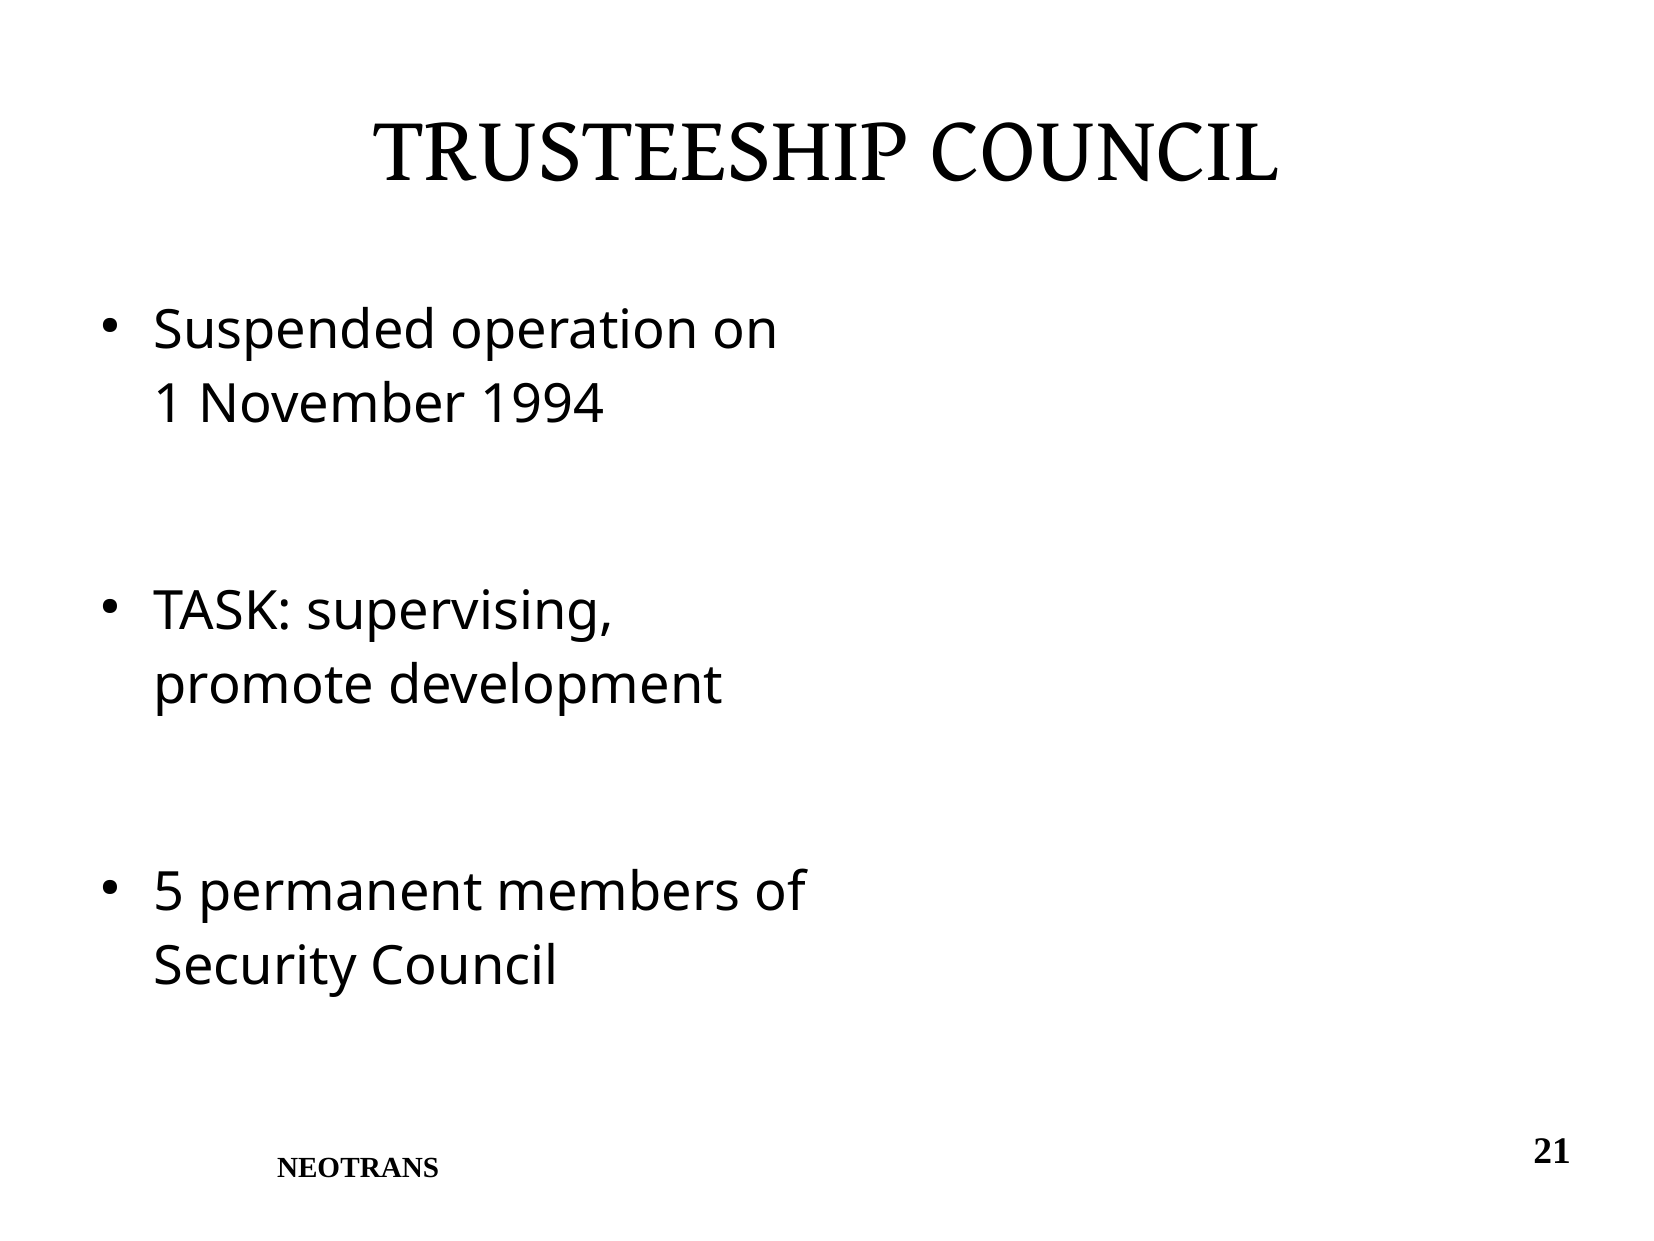

# TRUSTEESHIP COUNCIL
Suspended operation on 1 November 1994
TASK: supervising, promote development
5 permanent members of Security Council
21
NEOTRANS